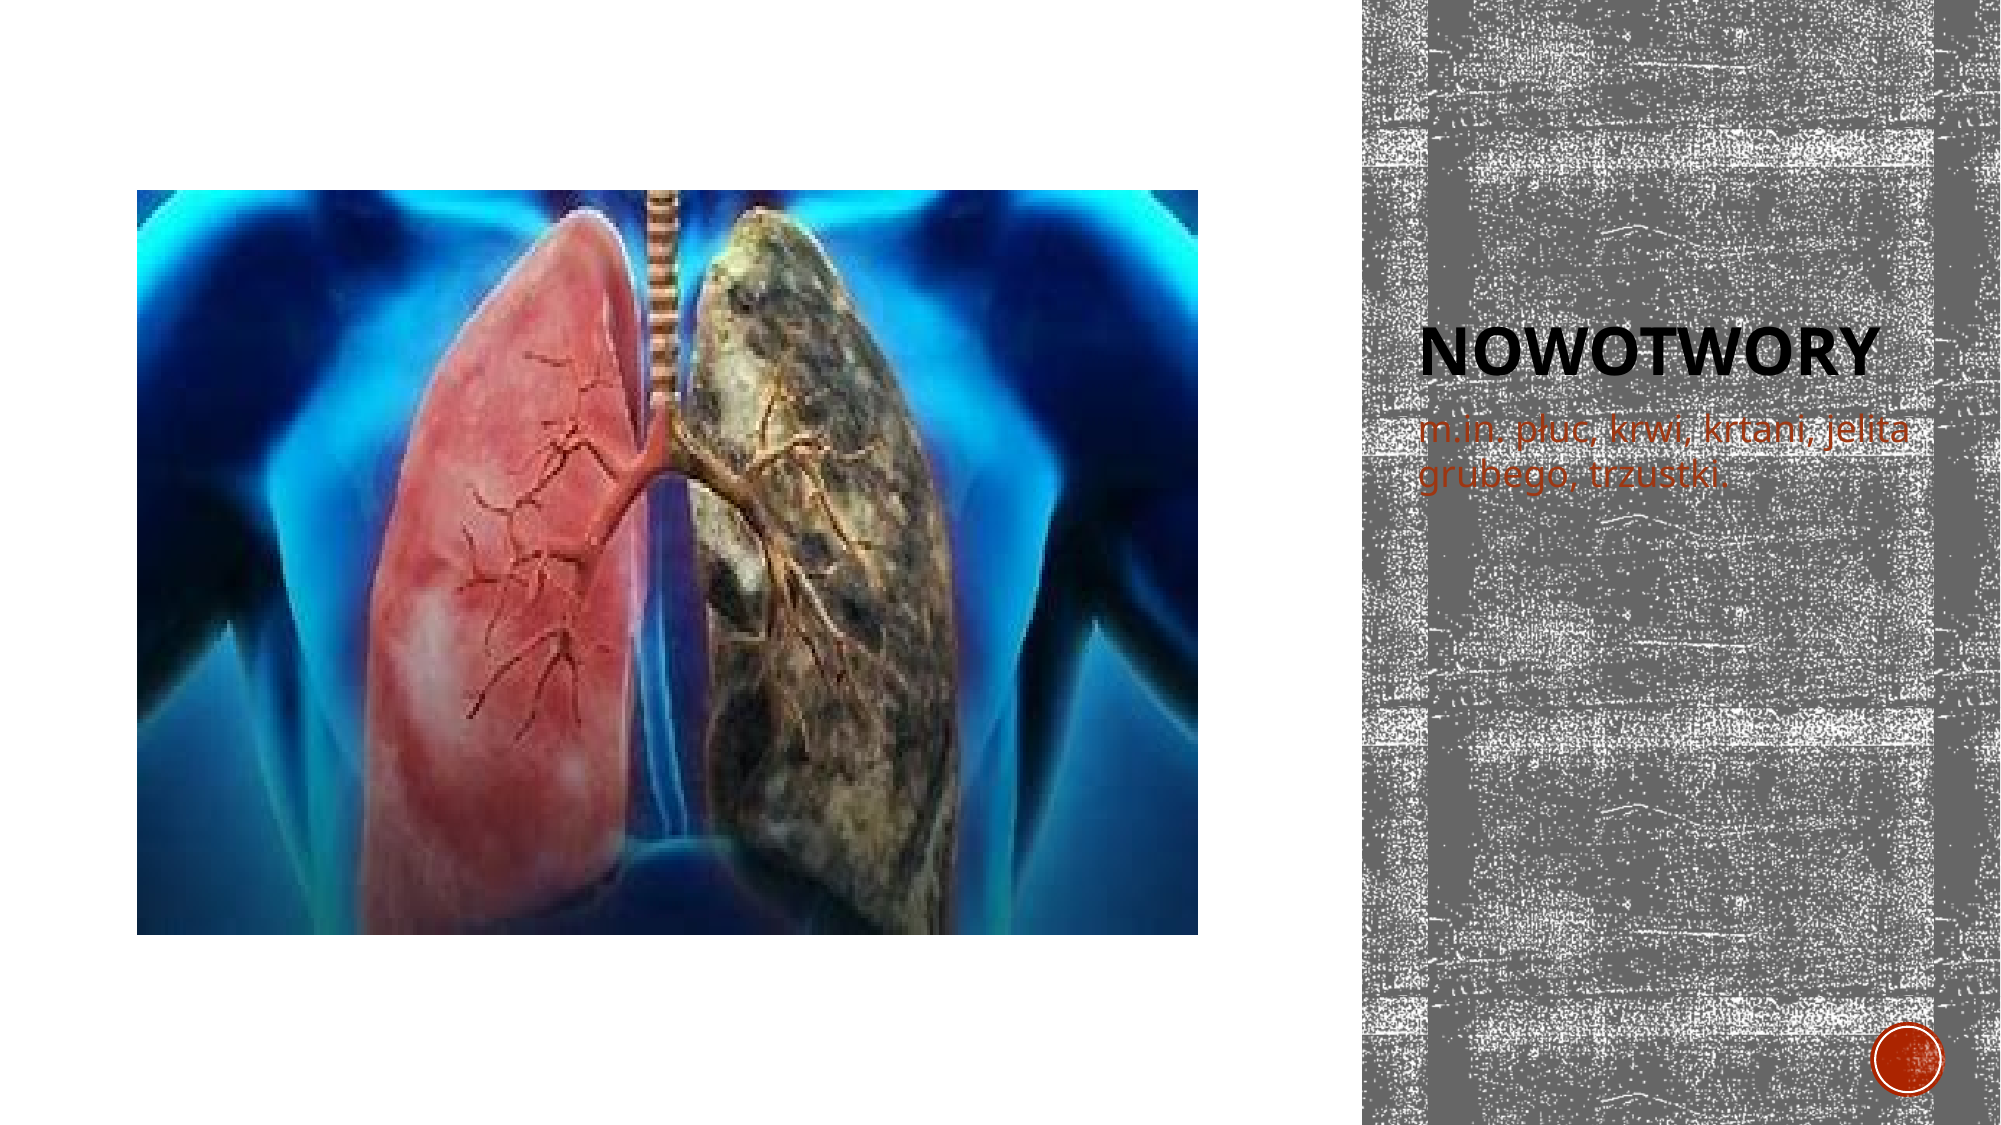

# NOWOTWORY
m.in. płuc, krwi, krtani, jelita grubego, trzustki.